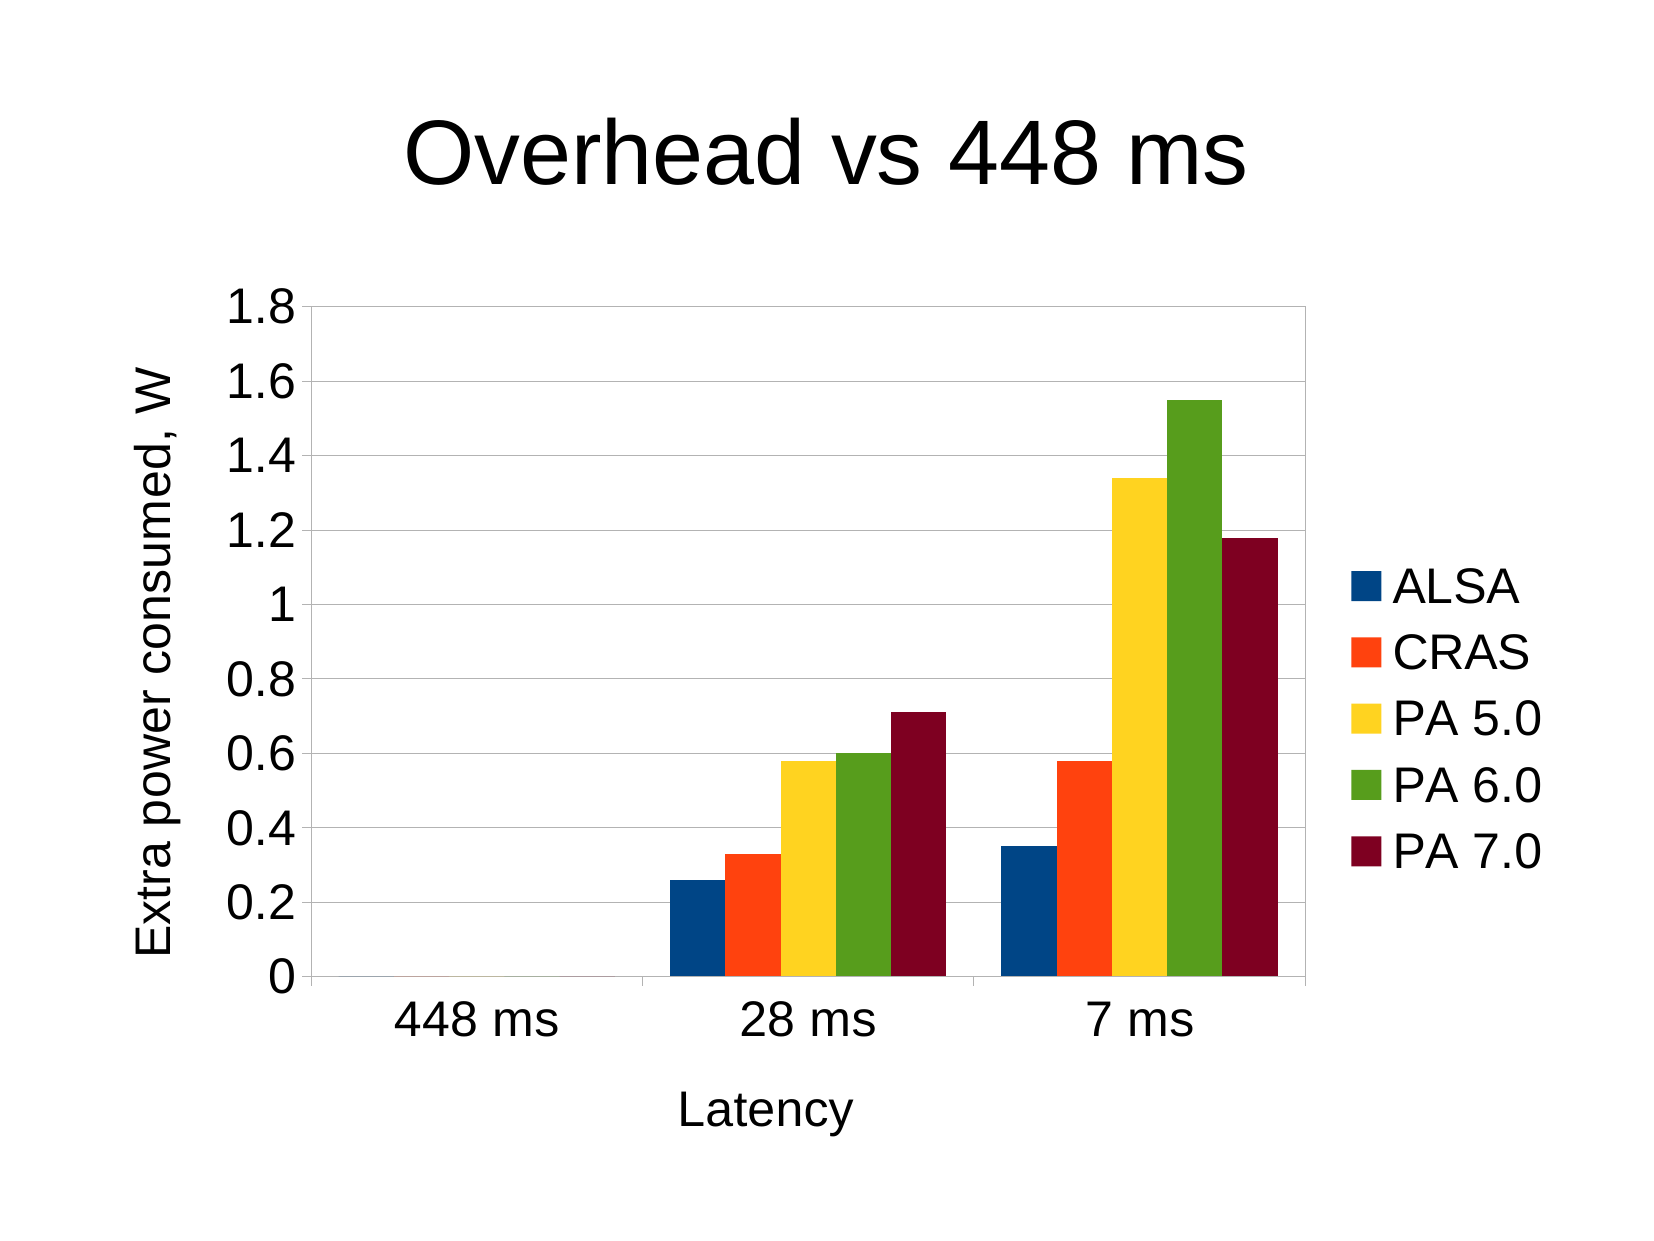

# Overhead vs 448 ms
### Chart
| Category | ALSA | CRAS | PA 5.0 | PA 6.0 | PA 7.0 |
|---|---|---|---|---|---|
| 448 ms | 0.0 | 0.0 | 0.0 | 0.0 | 0.0 |
| 28 ms | 0.26 | 0.33 | 0.58 | 0.6 | 0.71 |
| 7 ms | 0.35 | 0.58 | 1.34 | 1.55 | 1.18 |